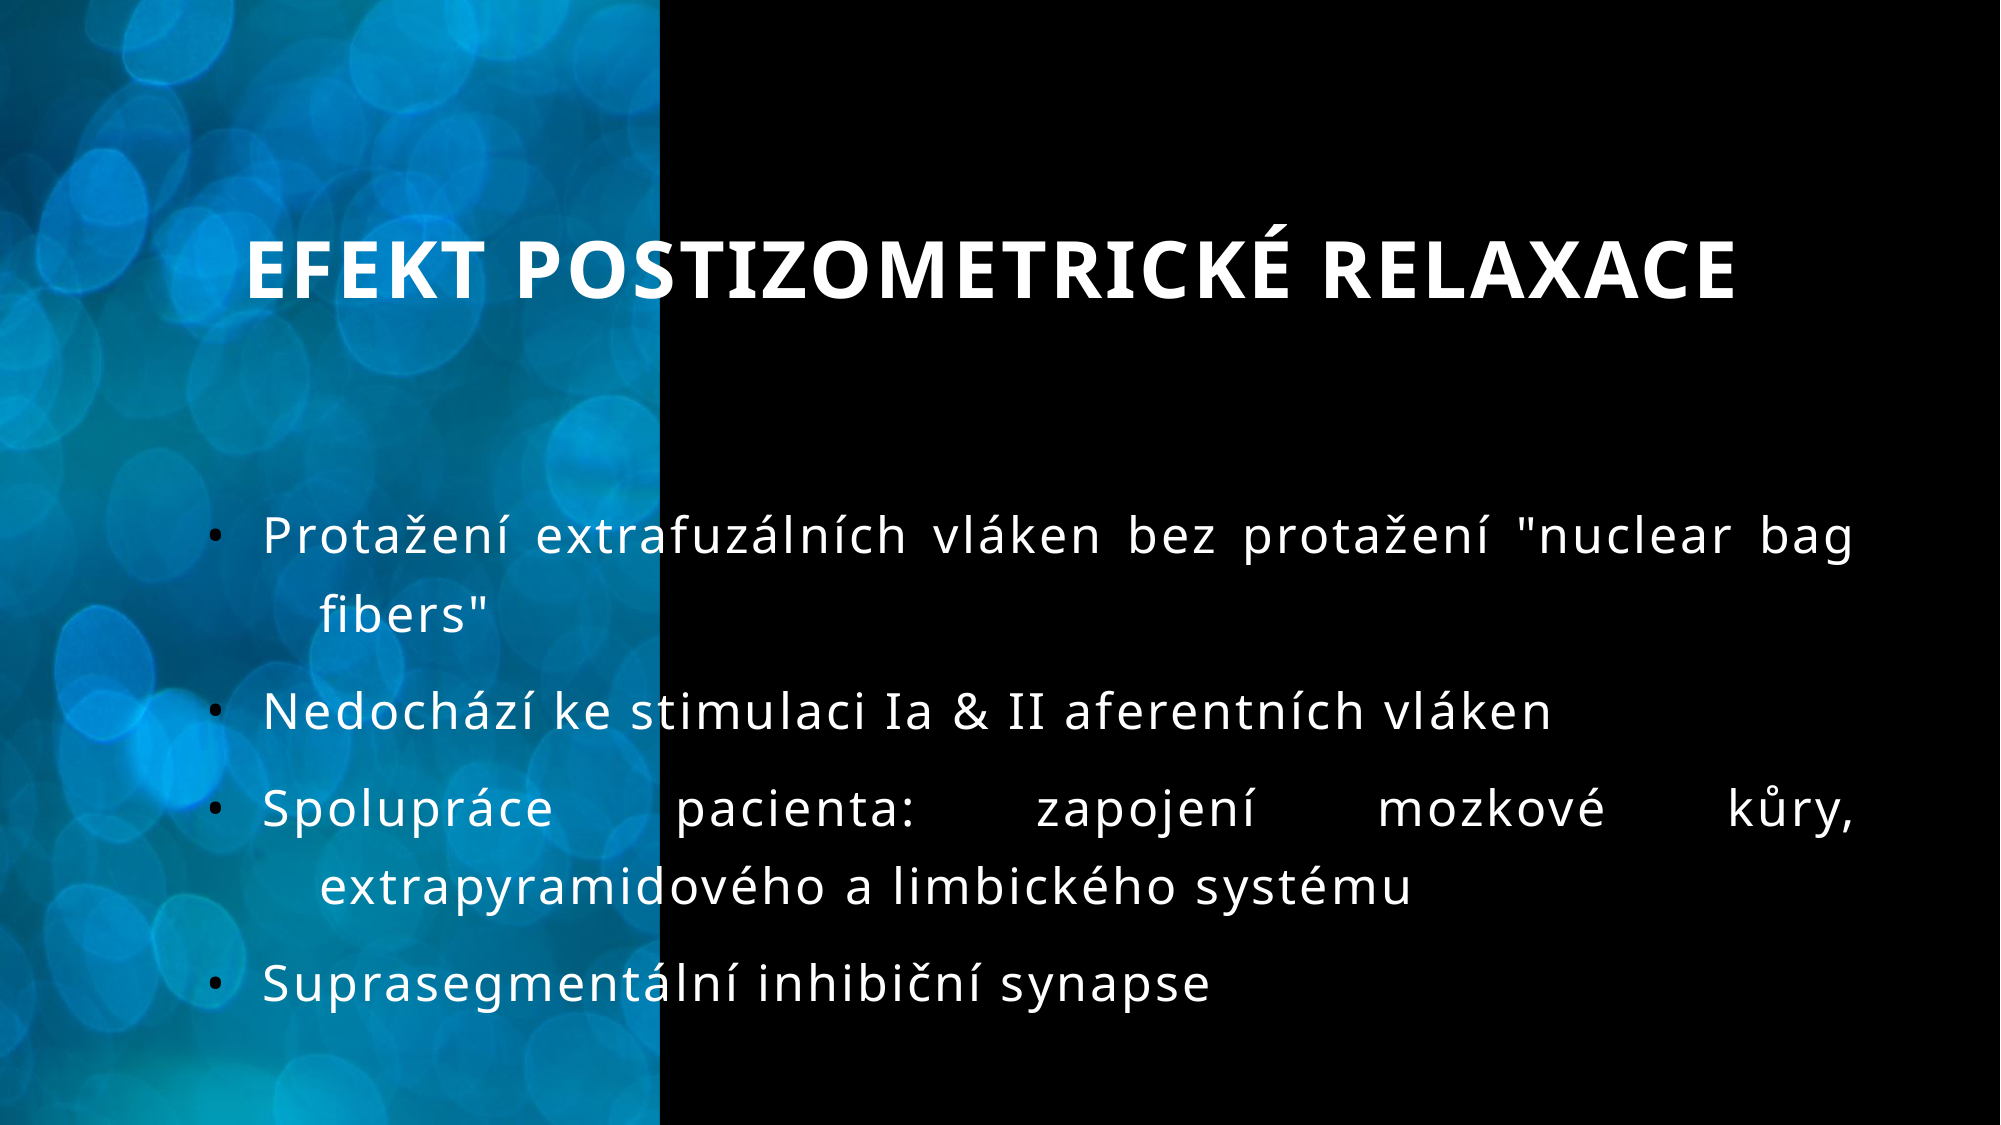

# EFEKT POSTIZOMETRICKÉ RELAXACE
Protažení extrafuzálních vláken bez protažení "nuclear bag fibers"
Nedochází ke stimulaci Ia & II aferentních vláken
Spolupráce pacienta: zapojení mozkové kůry, extrapyramidového a limbického systému
Suprasegmentální inhibiční synapse